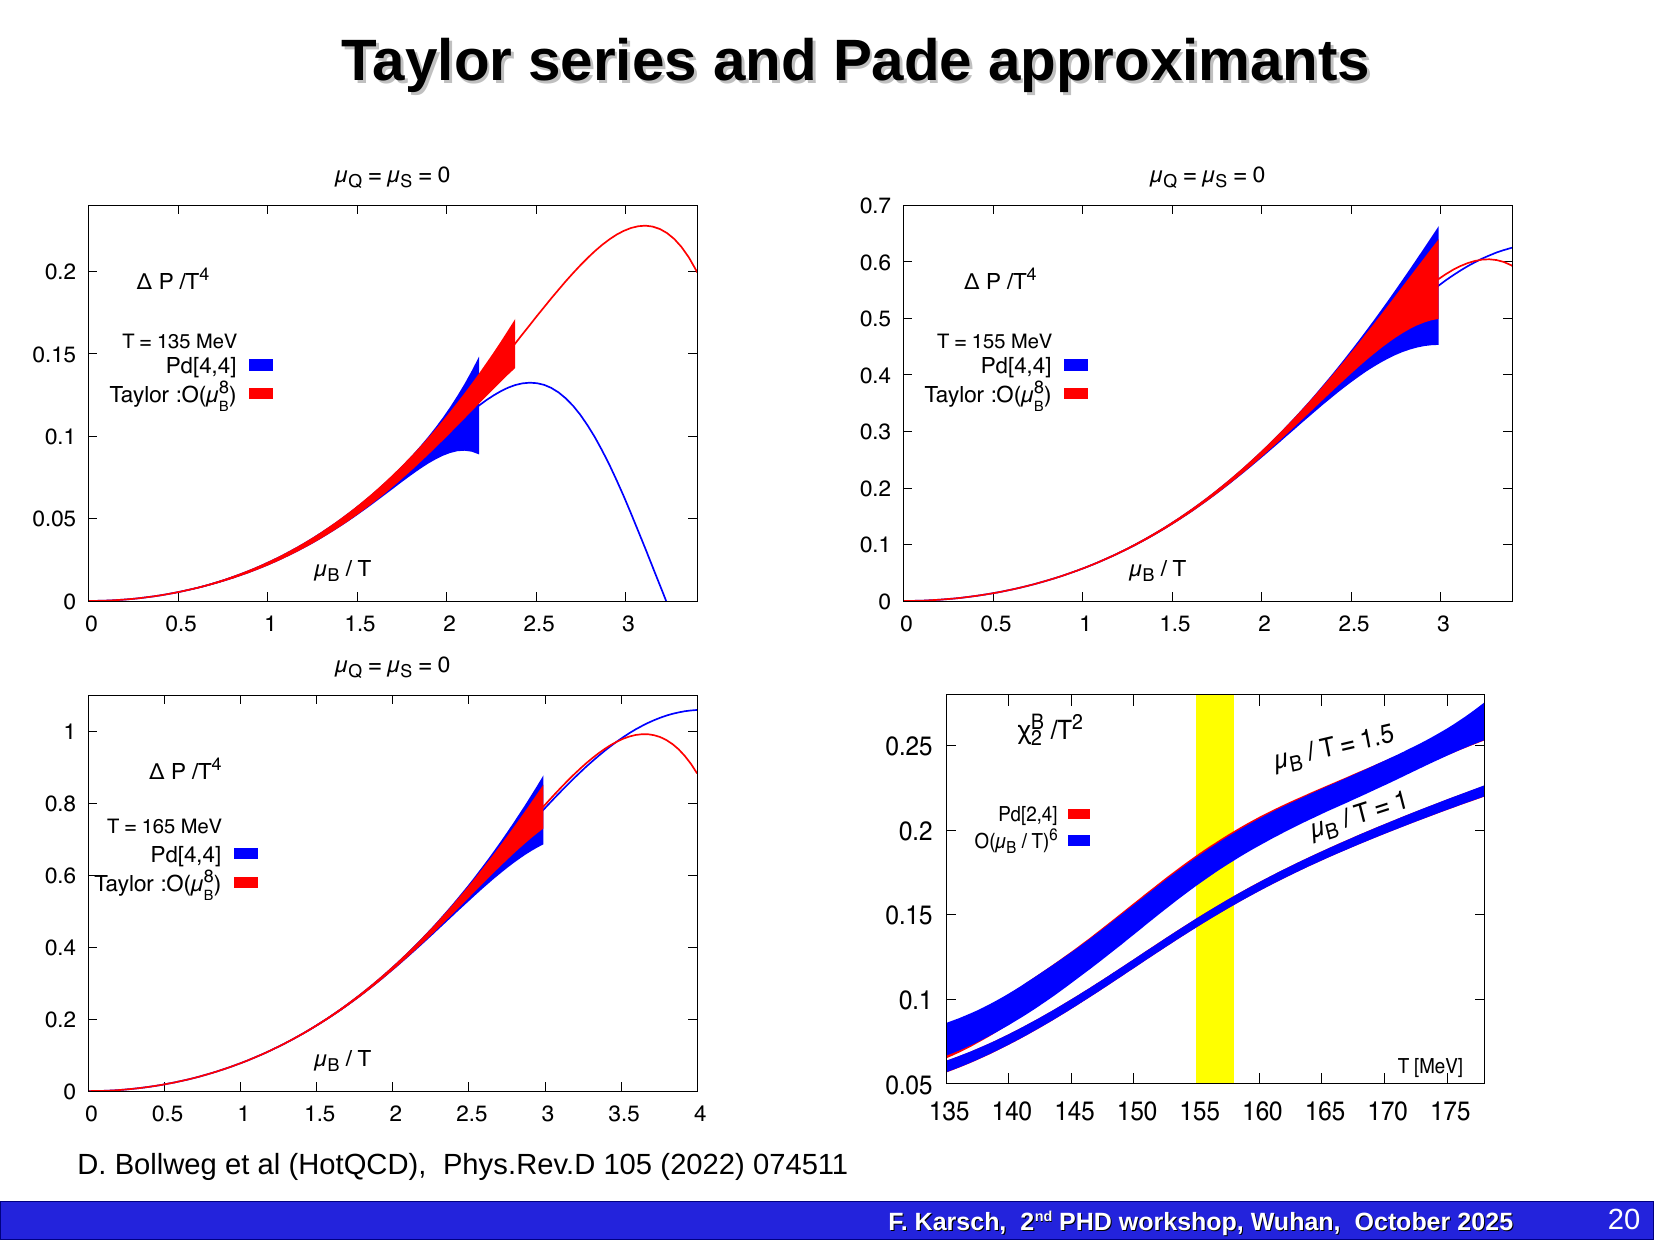

Taylor series and Pade approximants
D. Bollweg et al (HotQCD), Phys.Rev.D 105 (2022) 074511
20